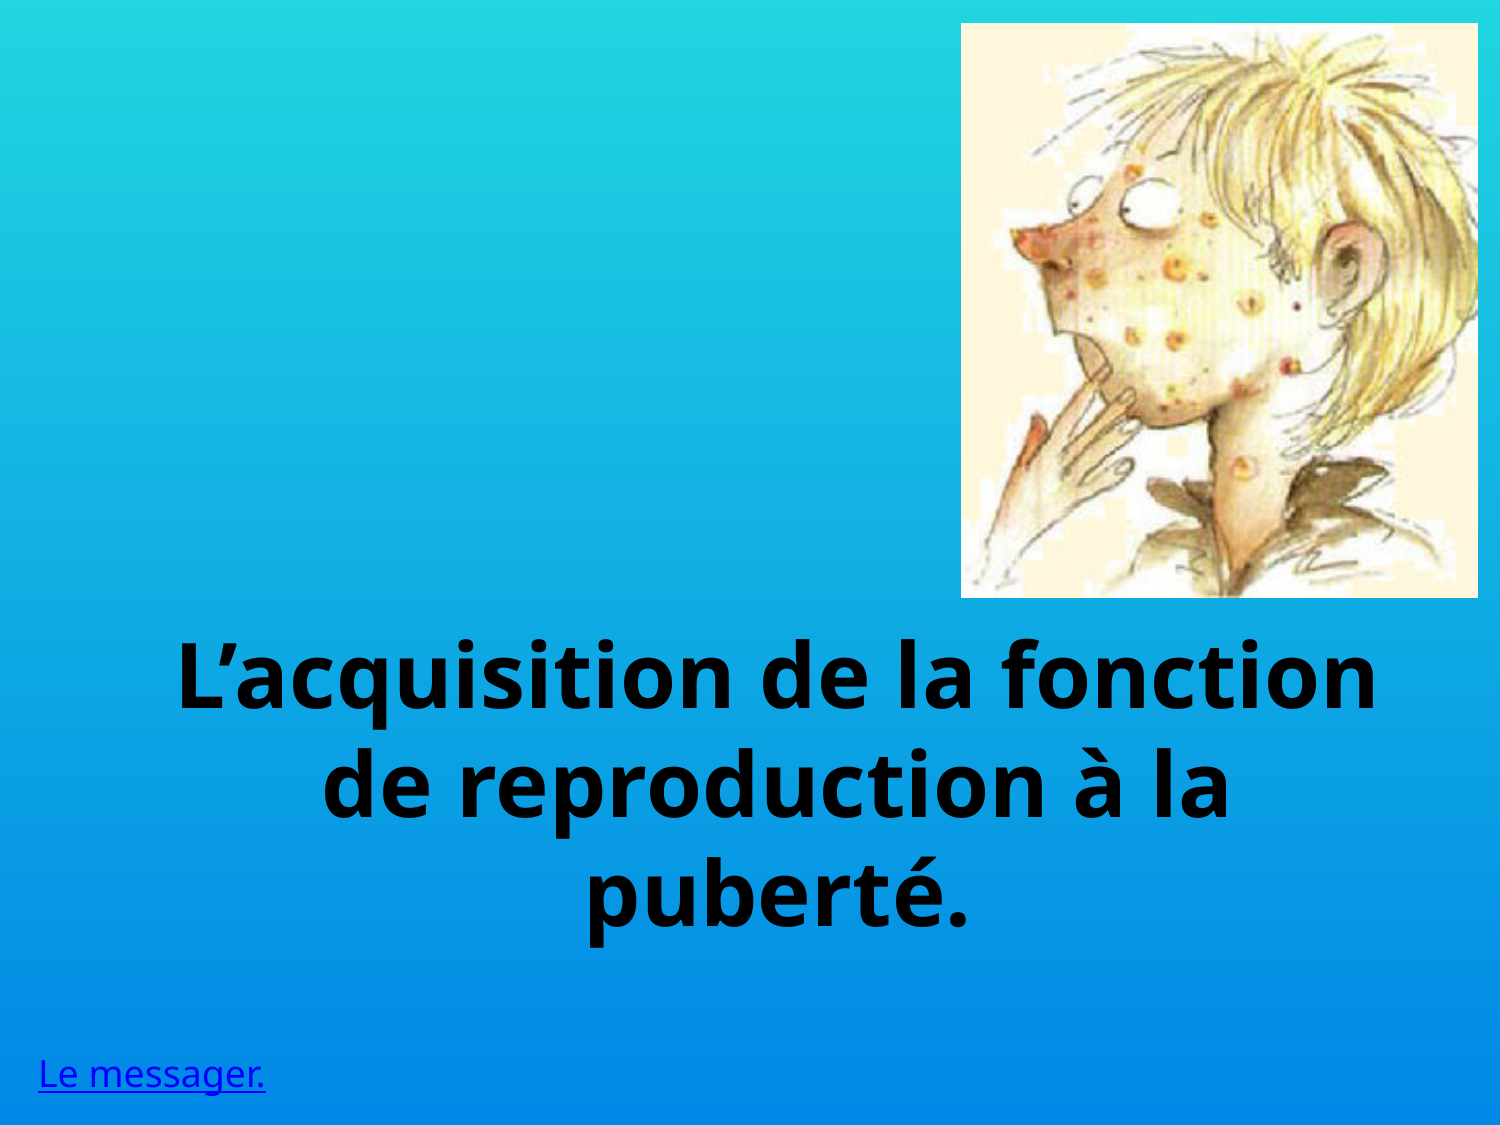

# L’acquisition de la fonction de reproduction à la puberté.
Le messager.